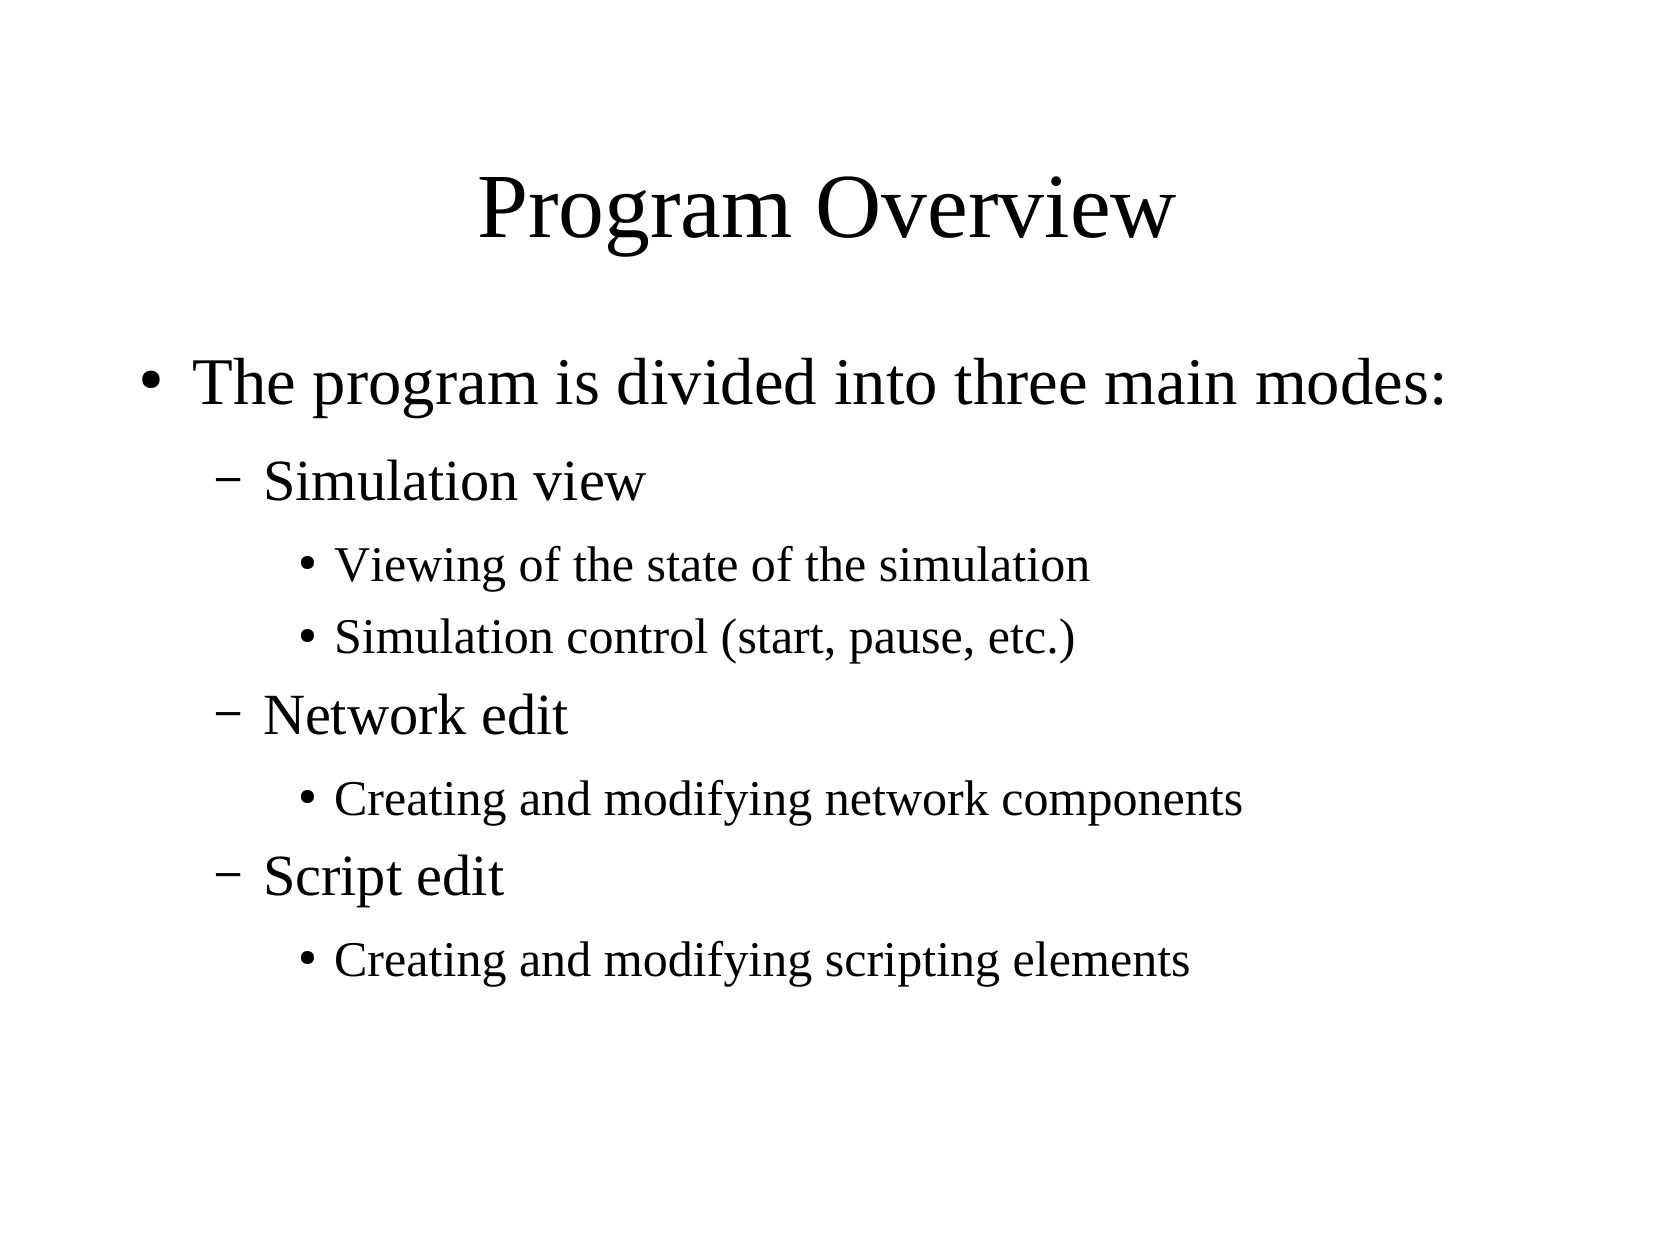

# Program Overview
The program is divided into three main modes:
Simulation view
Viewing of the state of the simulation
Simulation control (start, pause, etc.)
Network edit
Creating and modifying network components
Script edit
Creating and modifying scripting elements